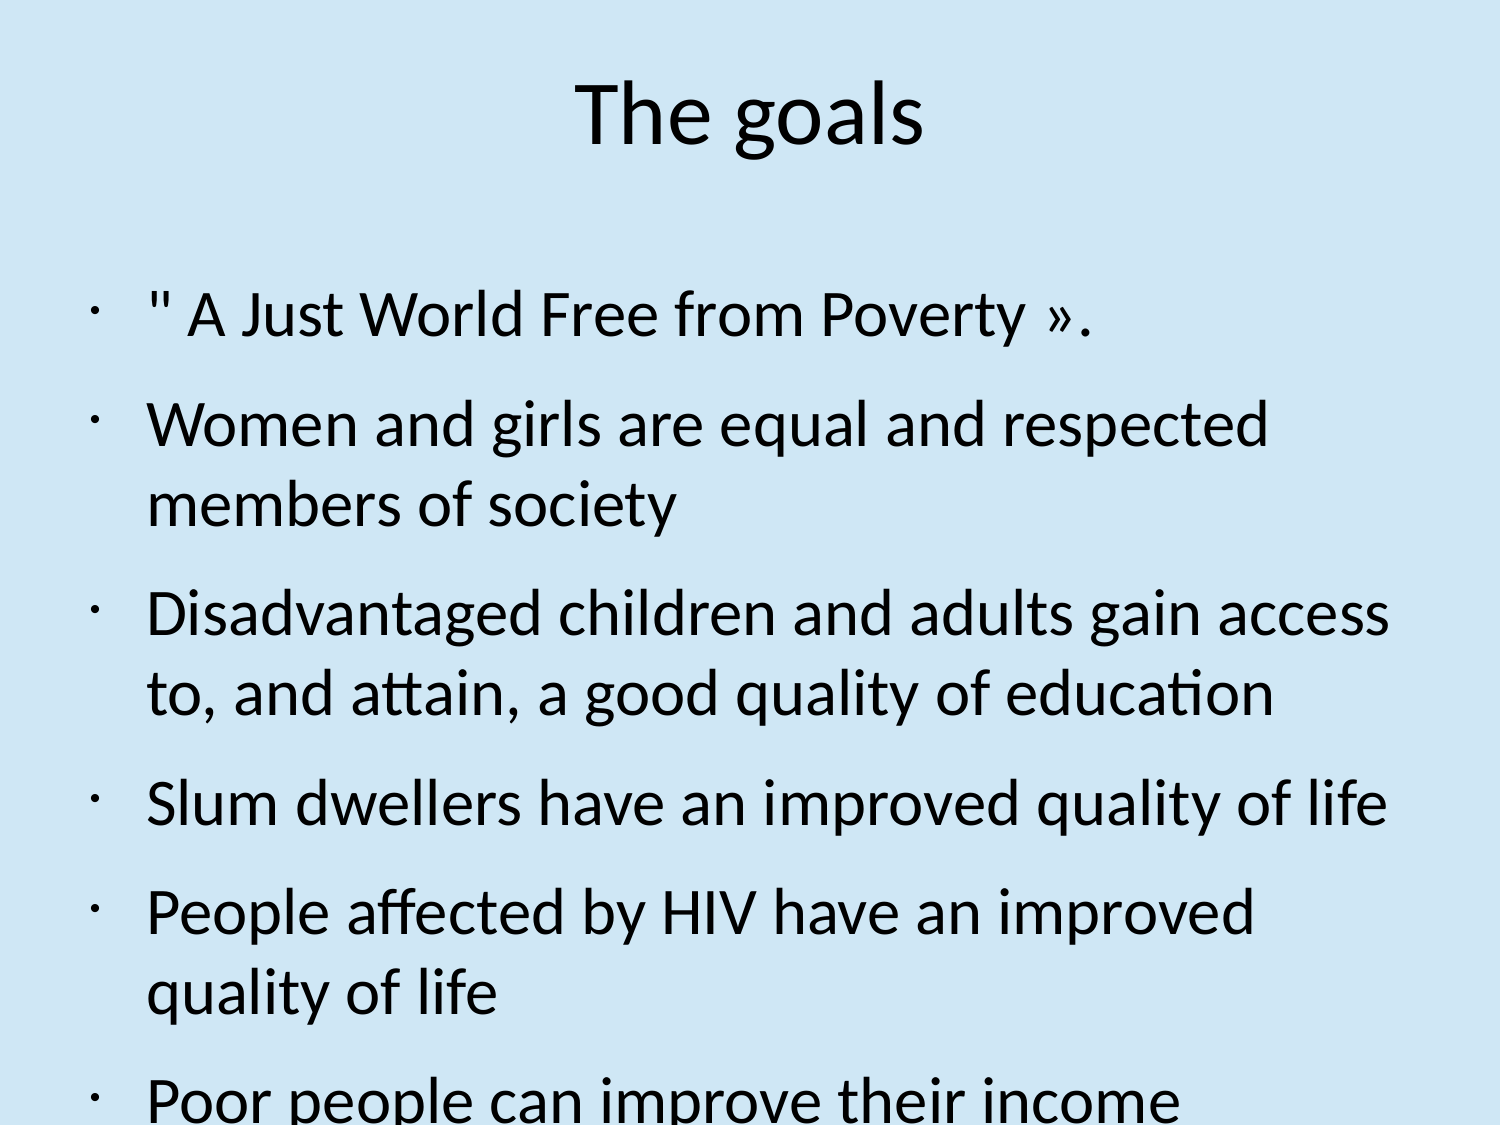

# The goals
" A Just World Free from Poverty ».
Women and girls are equal and respected members of society
Disadvantaged children and adults gain access to, and attain, a good quality of education
Slum dwellers have an improved quality of life
People affected by HIV have an improved quality of life
Poor people can improve their income through trade, enterprises and employment
Children and young people at risk are safer, with greater opportunities to increase their skills and life prospects